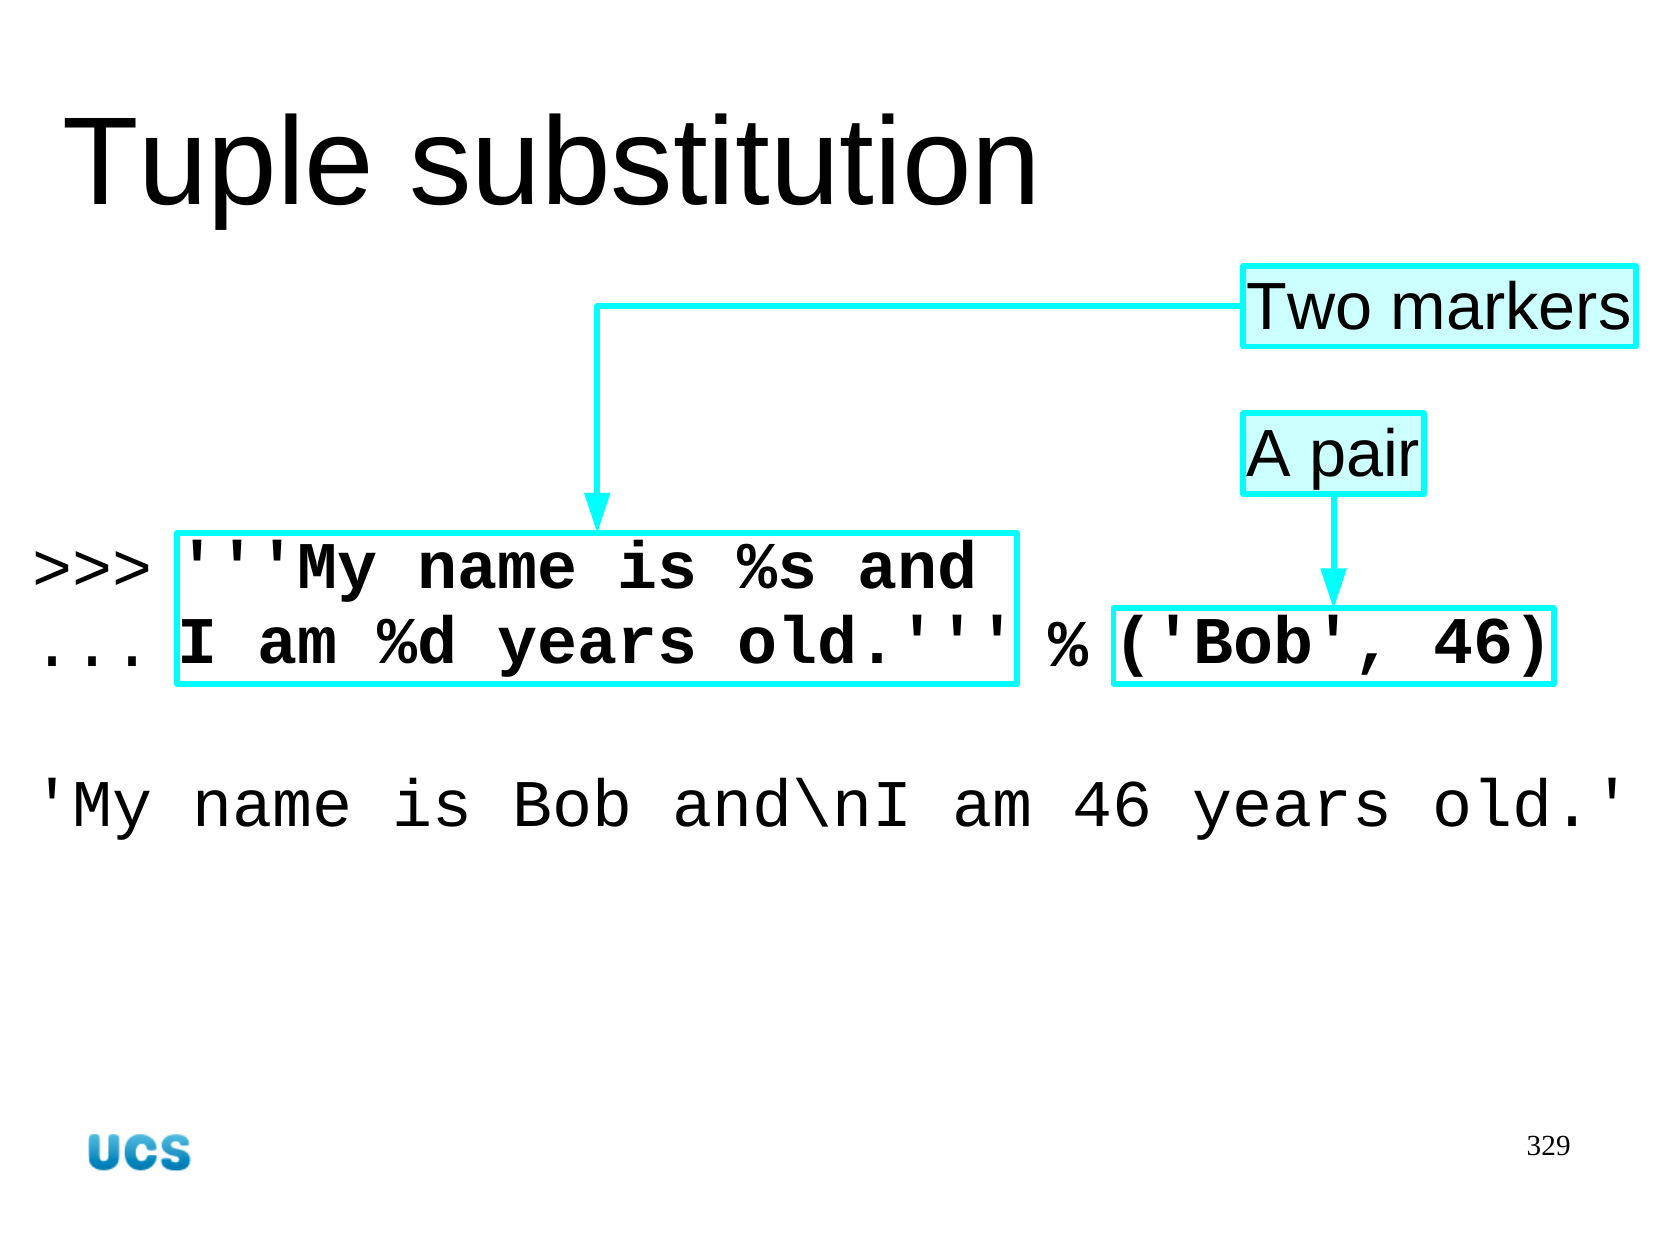

Tuple substitution
Two markers
A pair
>>>
'''My name is %s and
I am %d years old.'''
...
%
('Bob', 46)
'My name is Bob and\nI am 46 years old.'
329